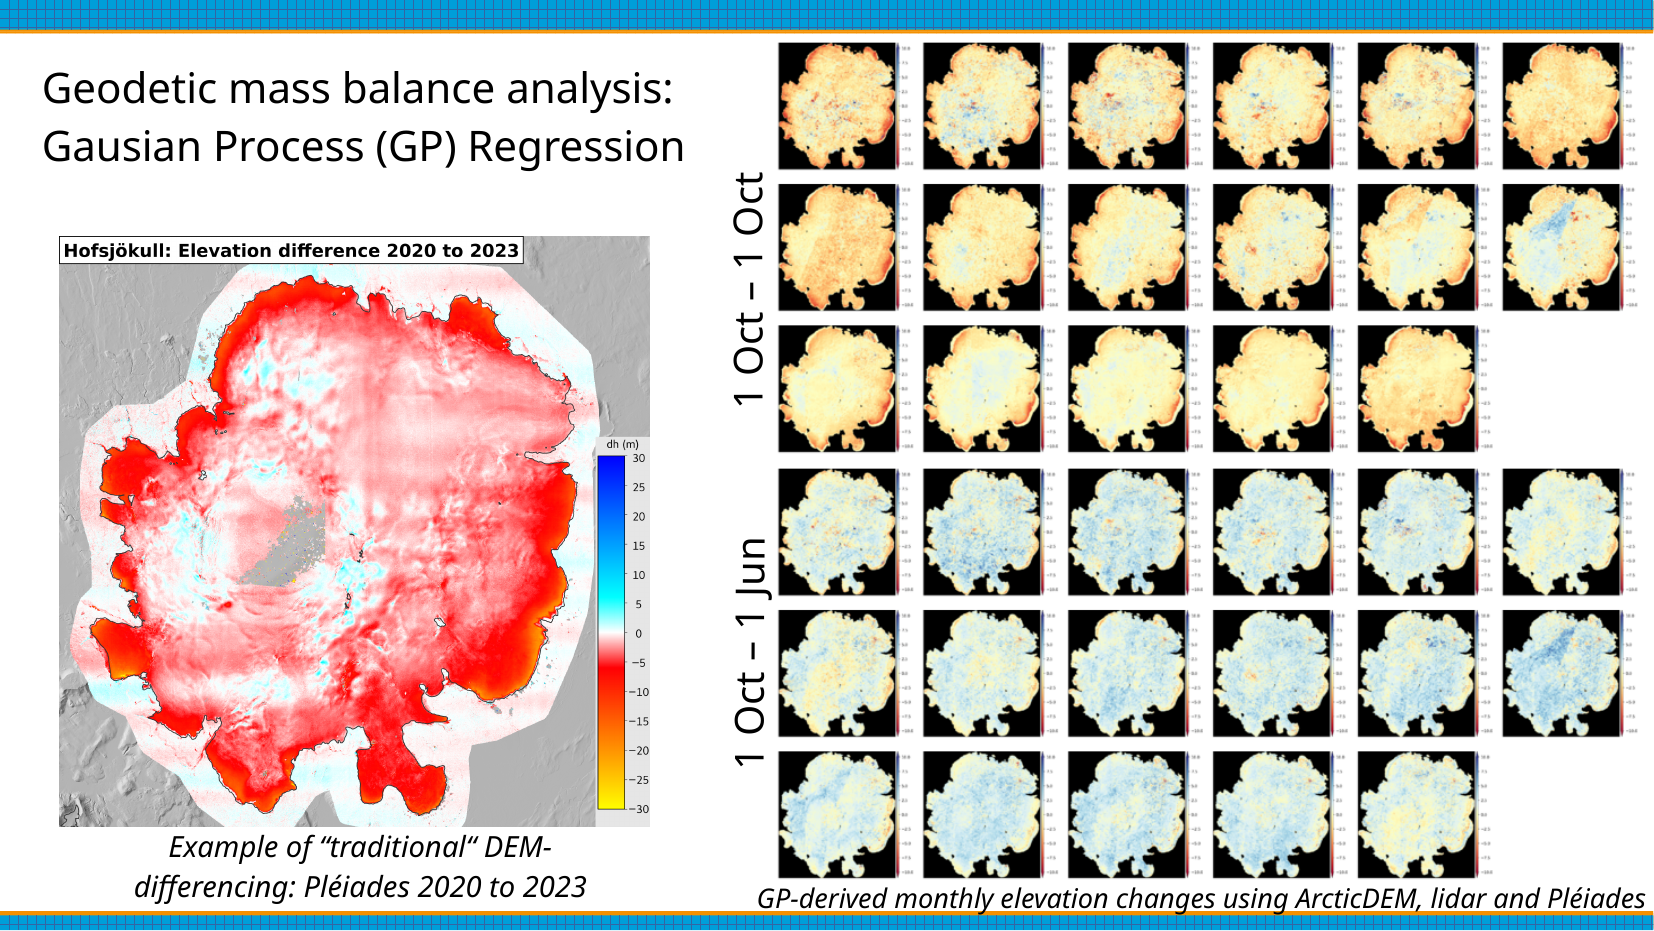

# Geodetic mass balance analysis: Gausian Process (GP) Regression
1 Oct – 1 Oct
1 Oct – 1 Jun
Example of “traditional“ DEM-differencing: Pléiades 2020 to 2023
GP-derived monthly elevation changes using ArcticDEM, lidar and Pléiades